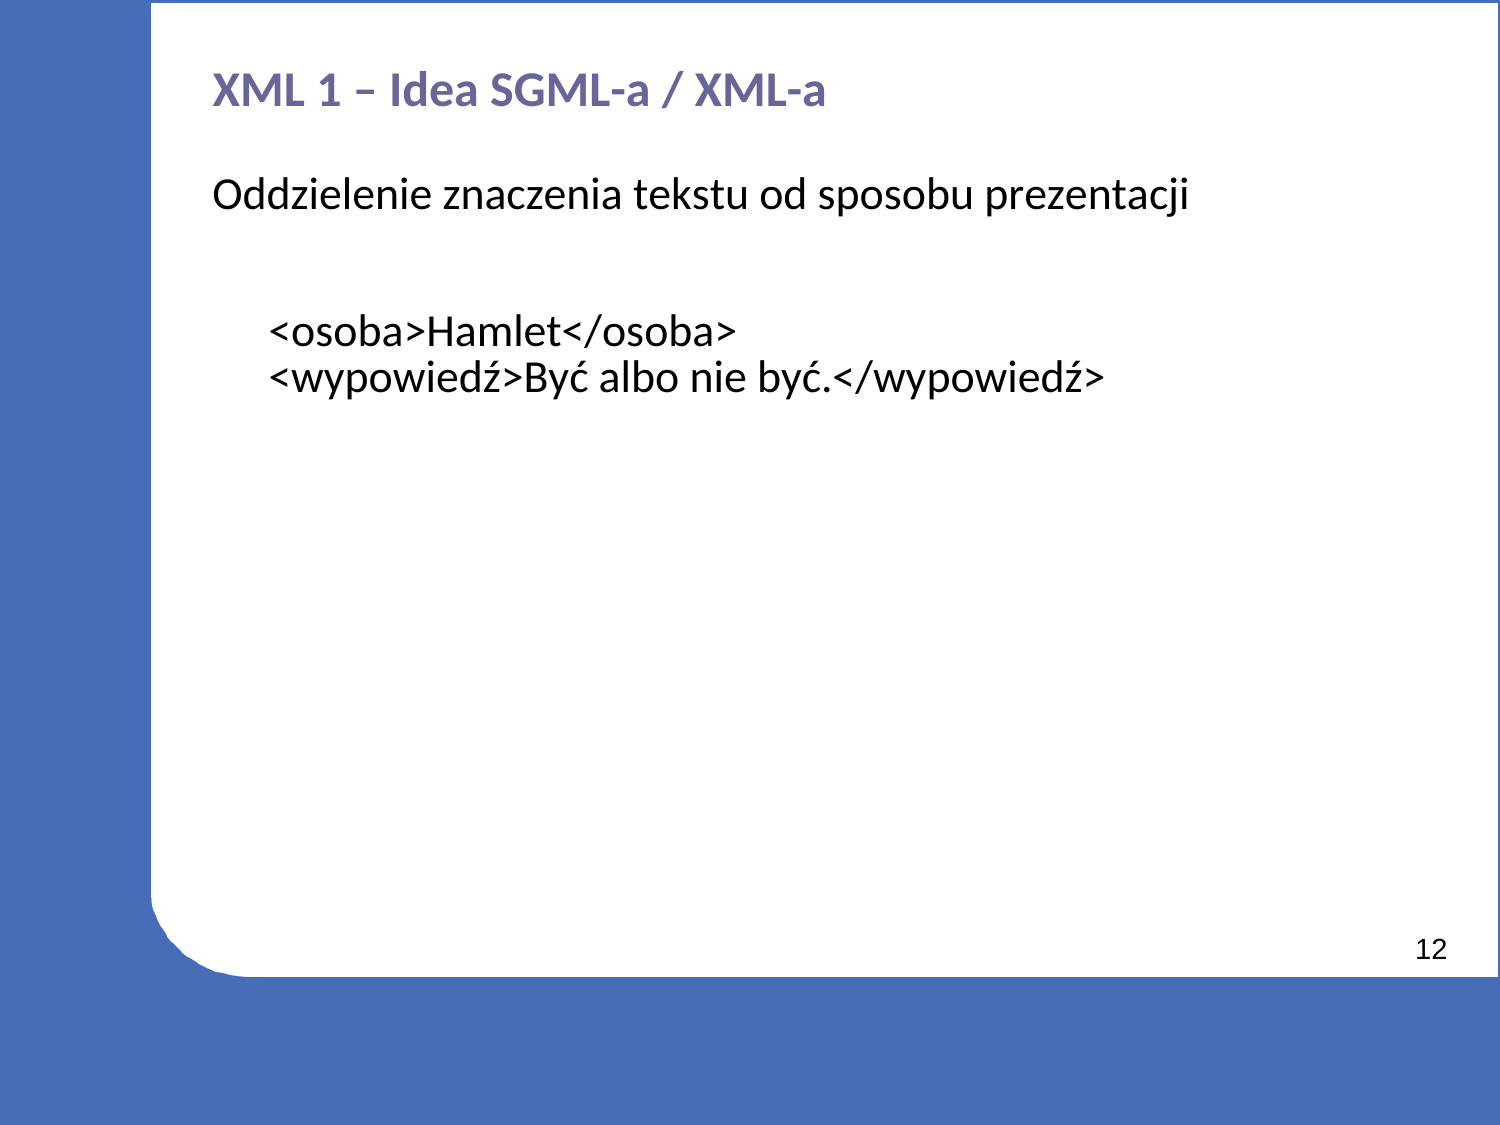

# XML 1 – Idea SGML-a / XML-a
Oddzielenie znaczenia tekstu od sposobu prezentacji
<osoba>Hamlet</osoba>
<wypowiedź>Być albo nie być.</wypowiedź>
12